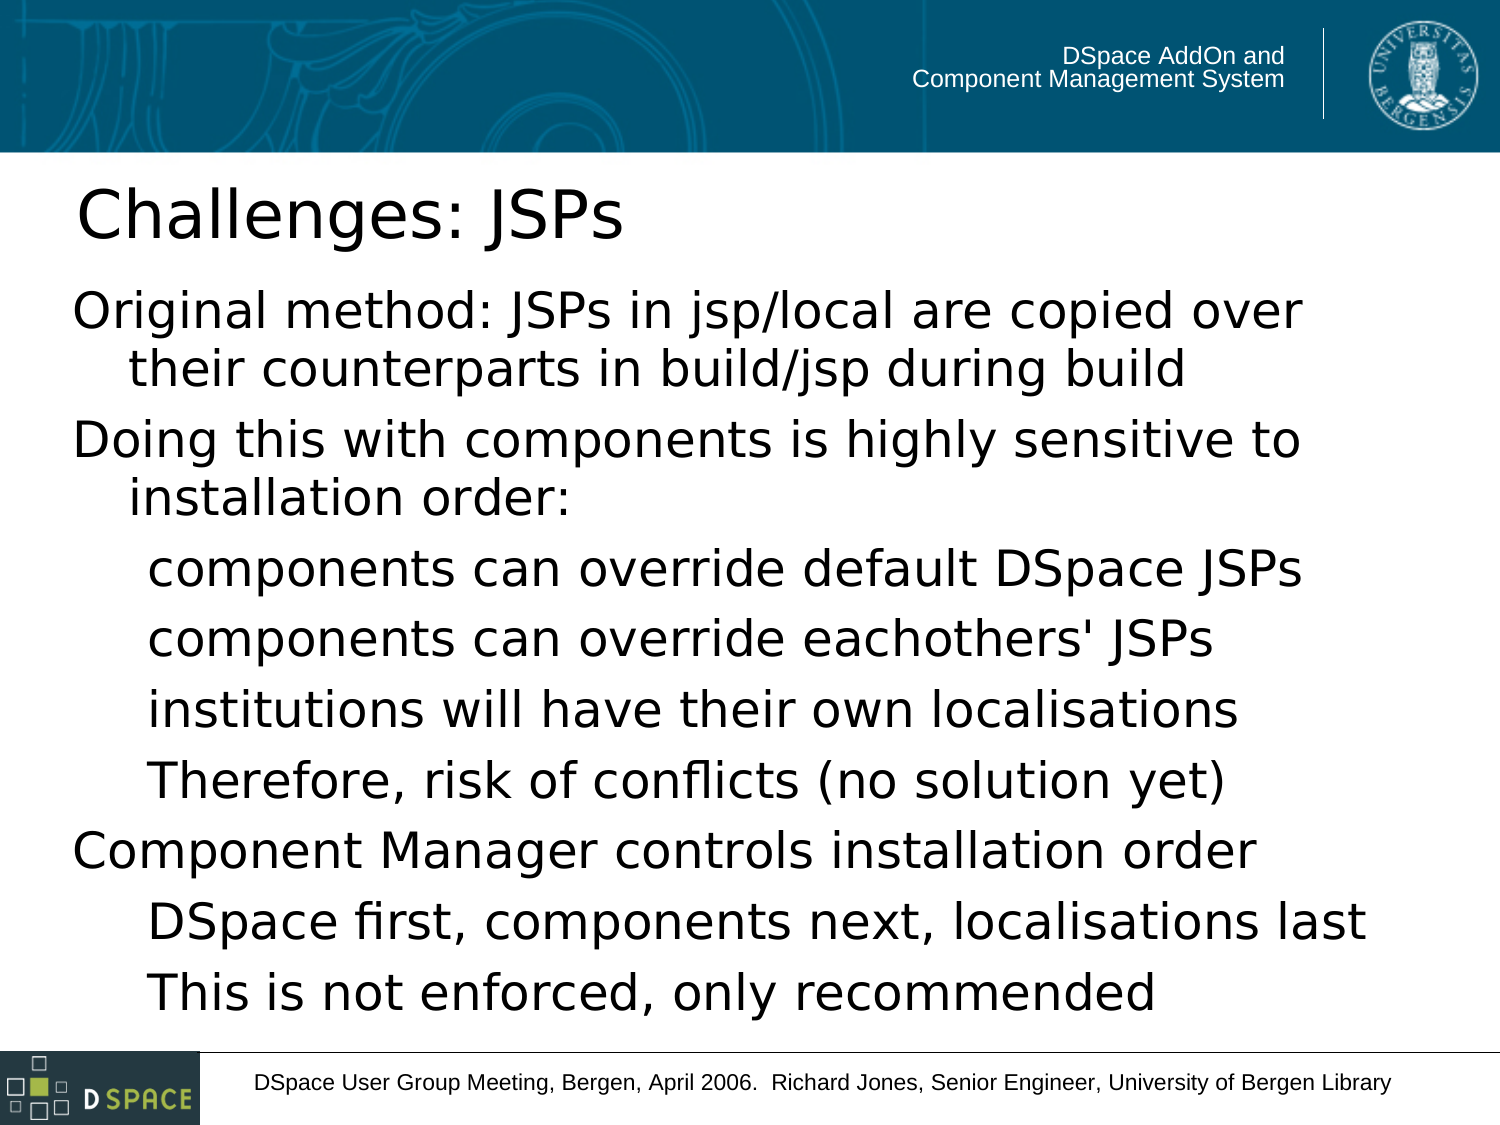

# Challenges: JSPs
Original method: JSPs in jsp/local are copied over their counterparts in build/jsp during build
Doing this with components is highly sensitive to installation order:
components can override default DSpace JSPs
components can override eachothers' JSPs
institutions will have their own localisations
Therefore, risk of conflicts (no solution yet)
Component Manager controls installation order
DSpace first, components next, localisations last
This is not enforced, only recommended